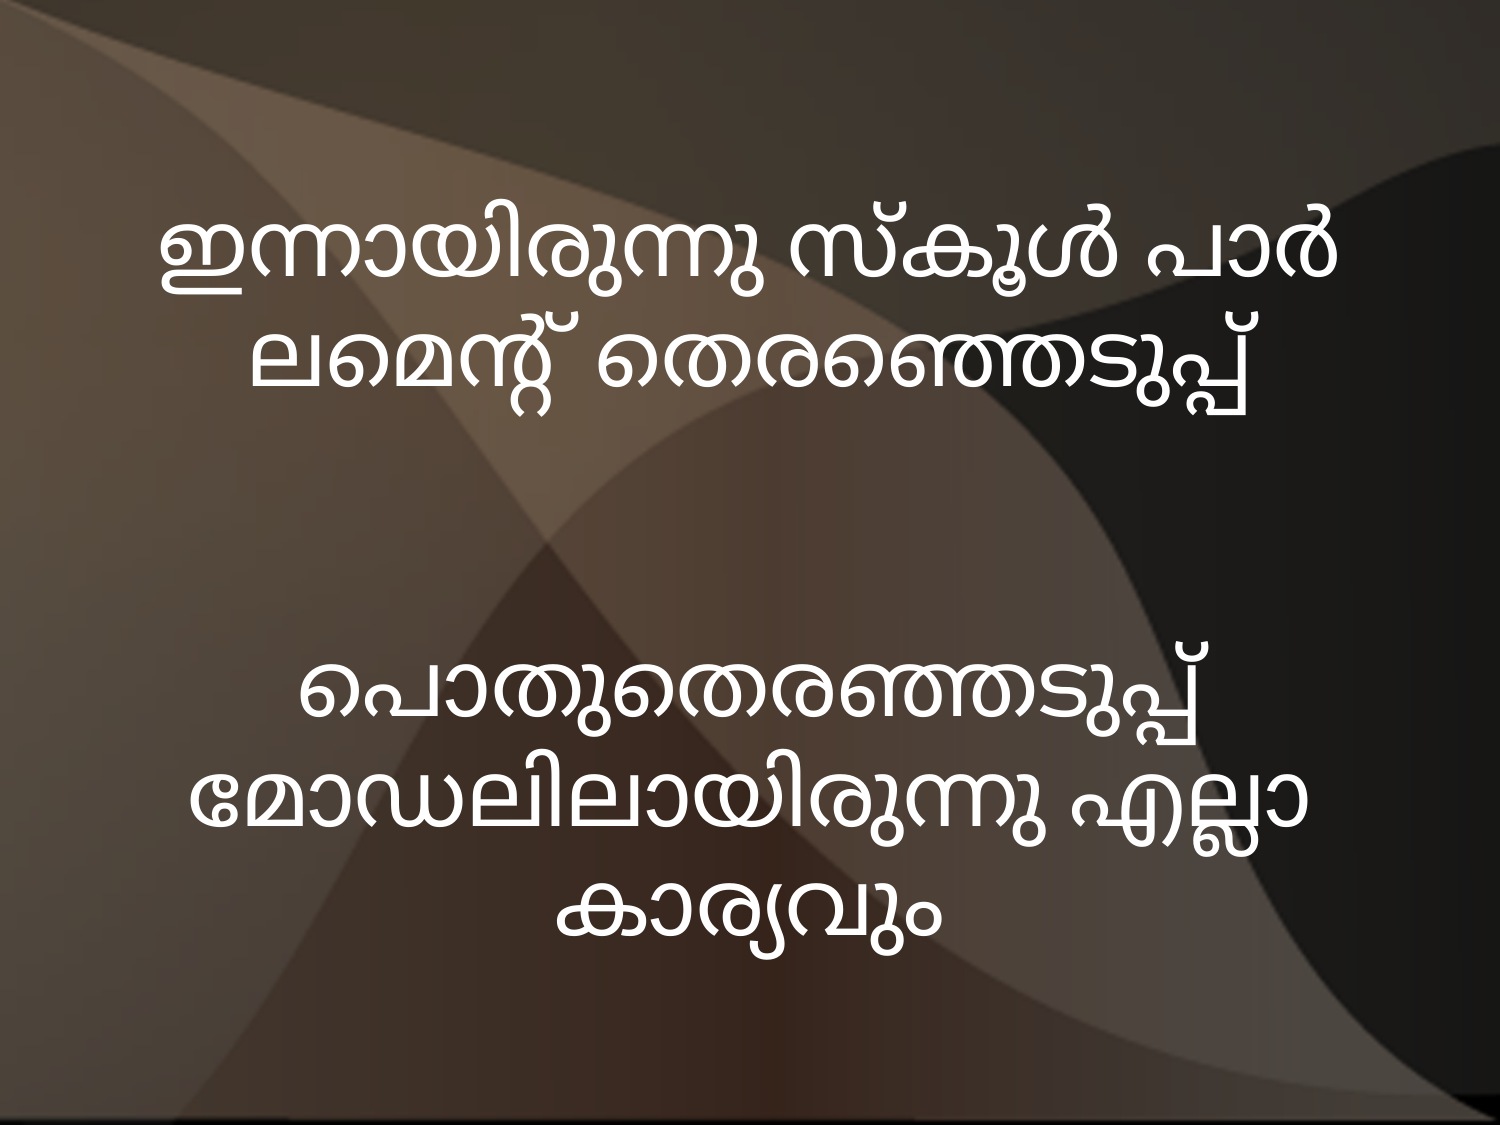

# ഇന്നായിരുന്നു സ്കൂള്‍ പാര്‍ലമെന്റ് തെരഞ്ഞെടുപ്പ് പൊതുതെര‍‍‍ഞ്ഞടുപ്പ്‌‌ മോഡലിലായിരുന്നു എല്ലാ കാര്യവും